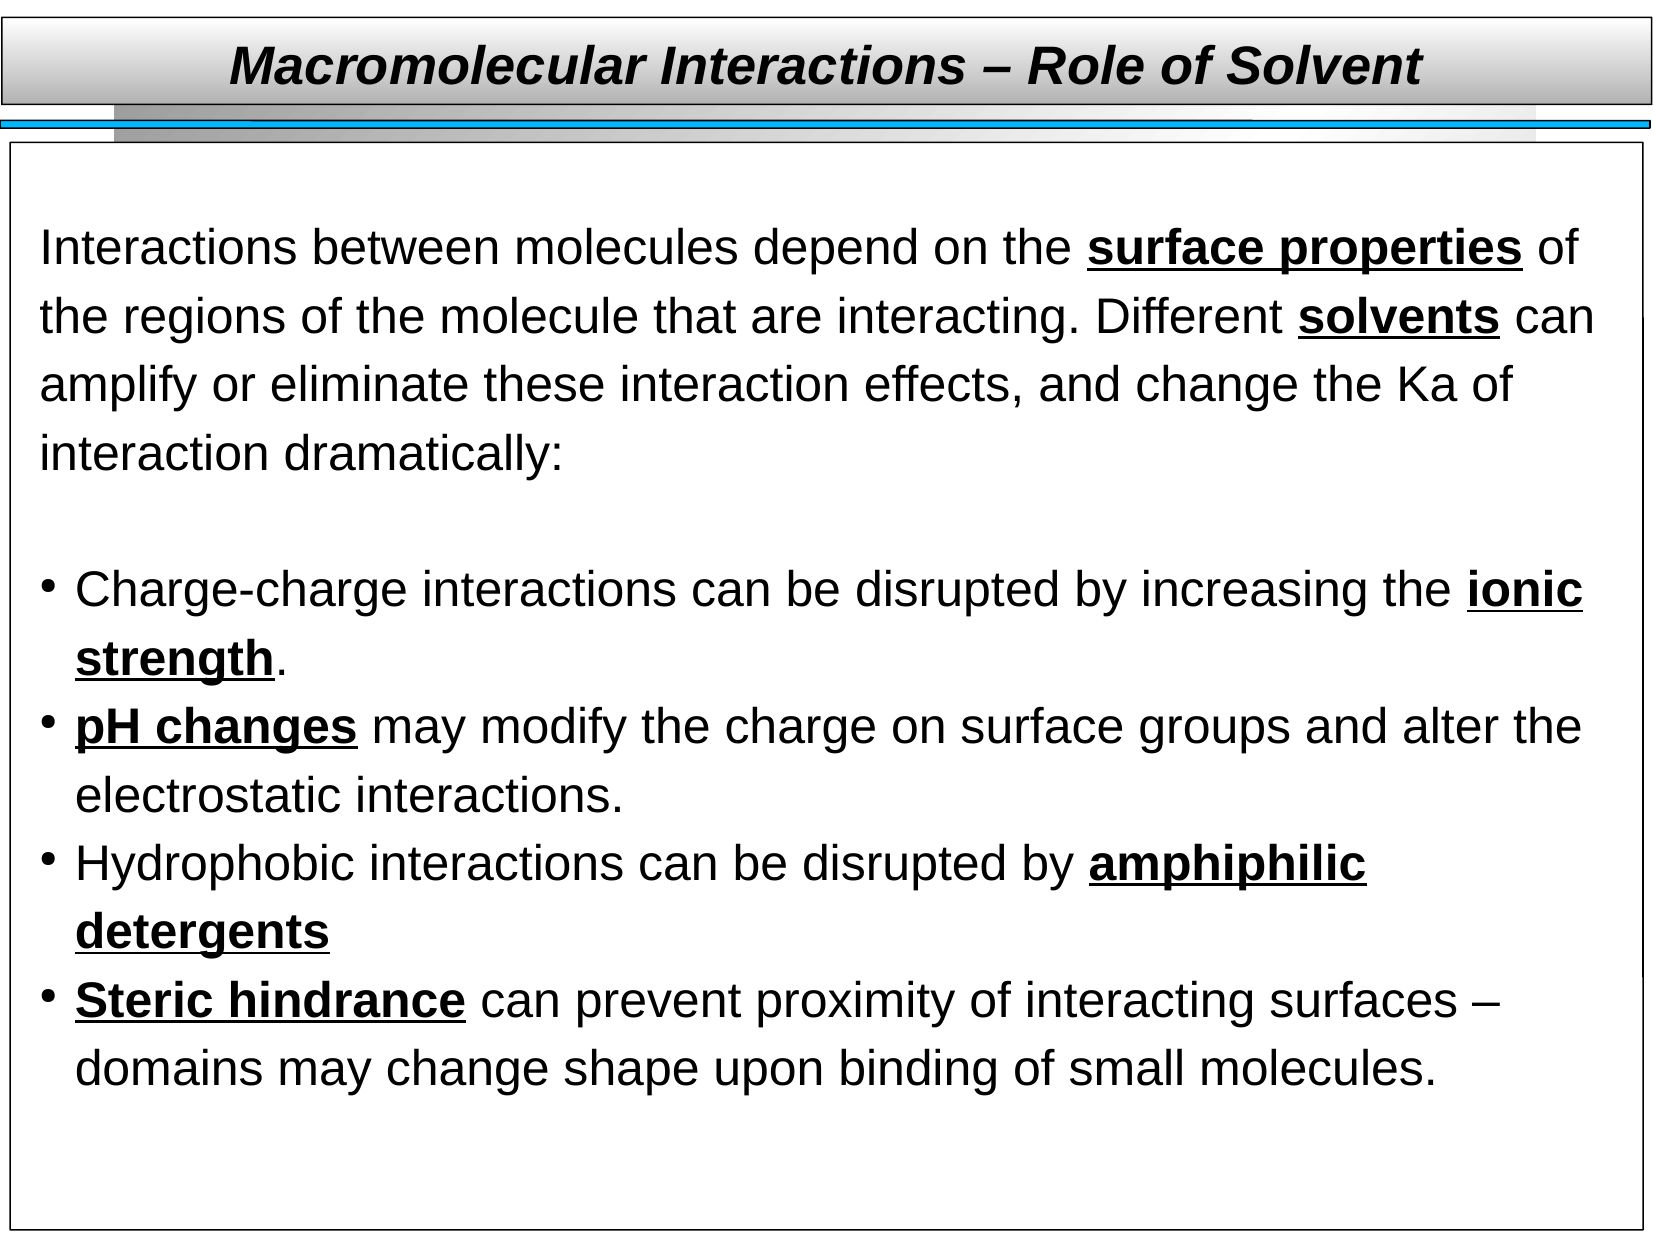

Macromolecular Interactions – Role of Solvent
Interactions between molecules depend on the surface properties of the regions of the molecule that are interacting. Different solvents can amplify or eliminate these interaction effects, and change the Ka of interaction dramatically:
Charge-charge interactions can be disrupted by increasing the ionic strength.
pH changes may modify the charge on surface groups and alter the electrostatic interactions.
Hydrophobic interactions can be disrupted by amphiphilic detergents
Steric hindrance can prevent proximity of interacting surfaces – domains may change shape upon binding of small molecules.